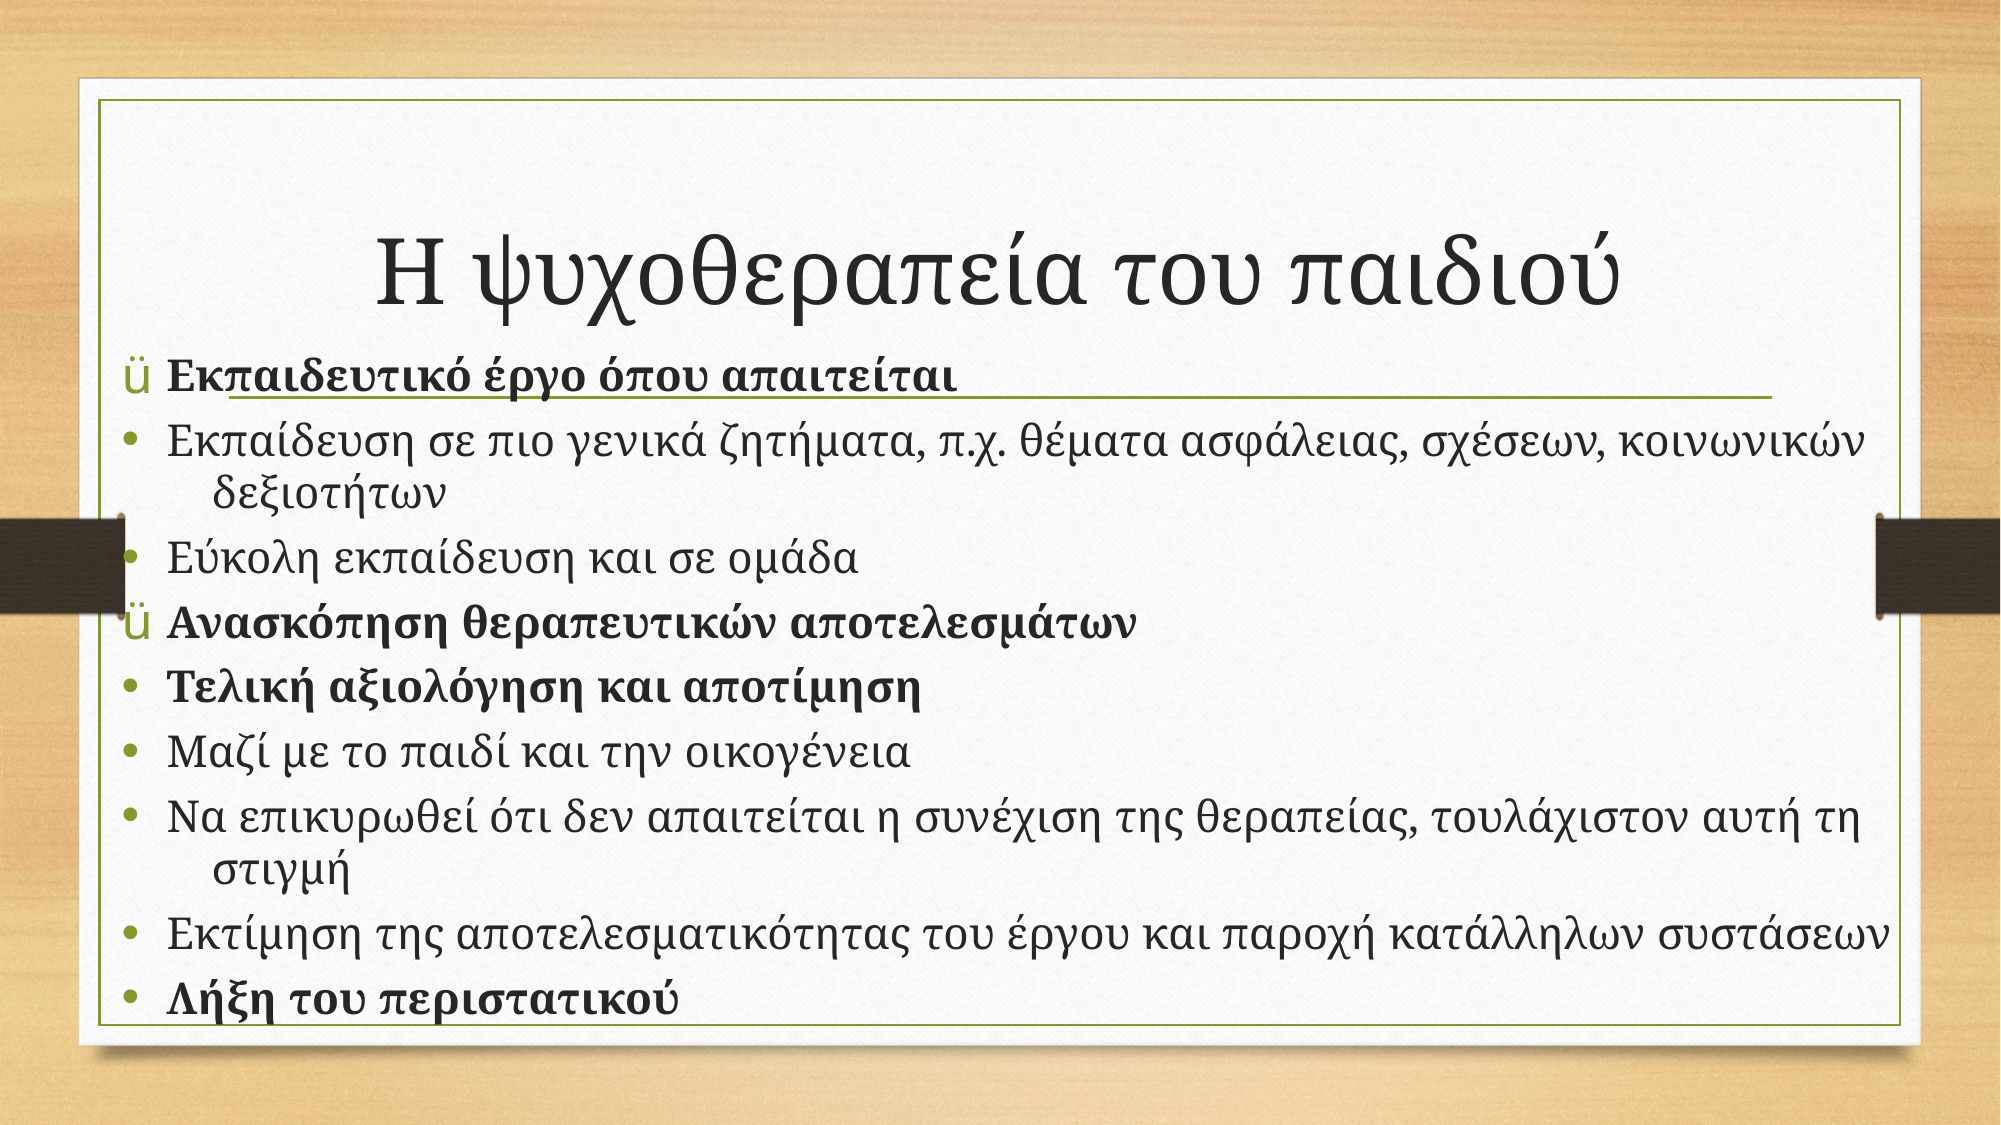

# Η ψυχοθεραπεία του παιδιού
Εκπαιδευτικό έργο όπου απαιτείται
Εκπαίδευση σε πιο γενικά ζητήματα, π.χ. θέματα ασφάλειας, σχέσεων, κοινωνικών δεξιοτήτων
Εύκολη εκπαίδευση και σε ομάδα
Ανασκόπηση θεραπευτικών αποτελεσμάτων
Τελική αξιολόγηση και αποτίμηση
Μαζί με το παιδί και την οικογένεια
Να επικυρωθεί ότι δεν απαιτείται η συνέχιση της θεραπείας, τουλάχιστον αυτή τη στιγμή
Εκτίμηση της αποτελεσματικότητας του έργου και παροχή κατάλληλων συστάσεων
Λήξη του περιστατικού